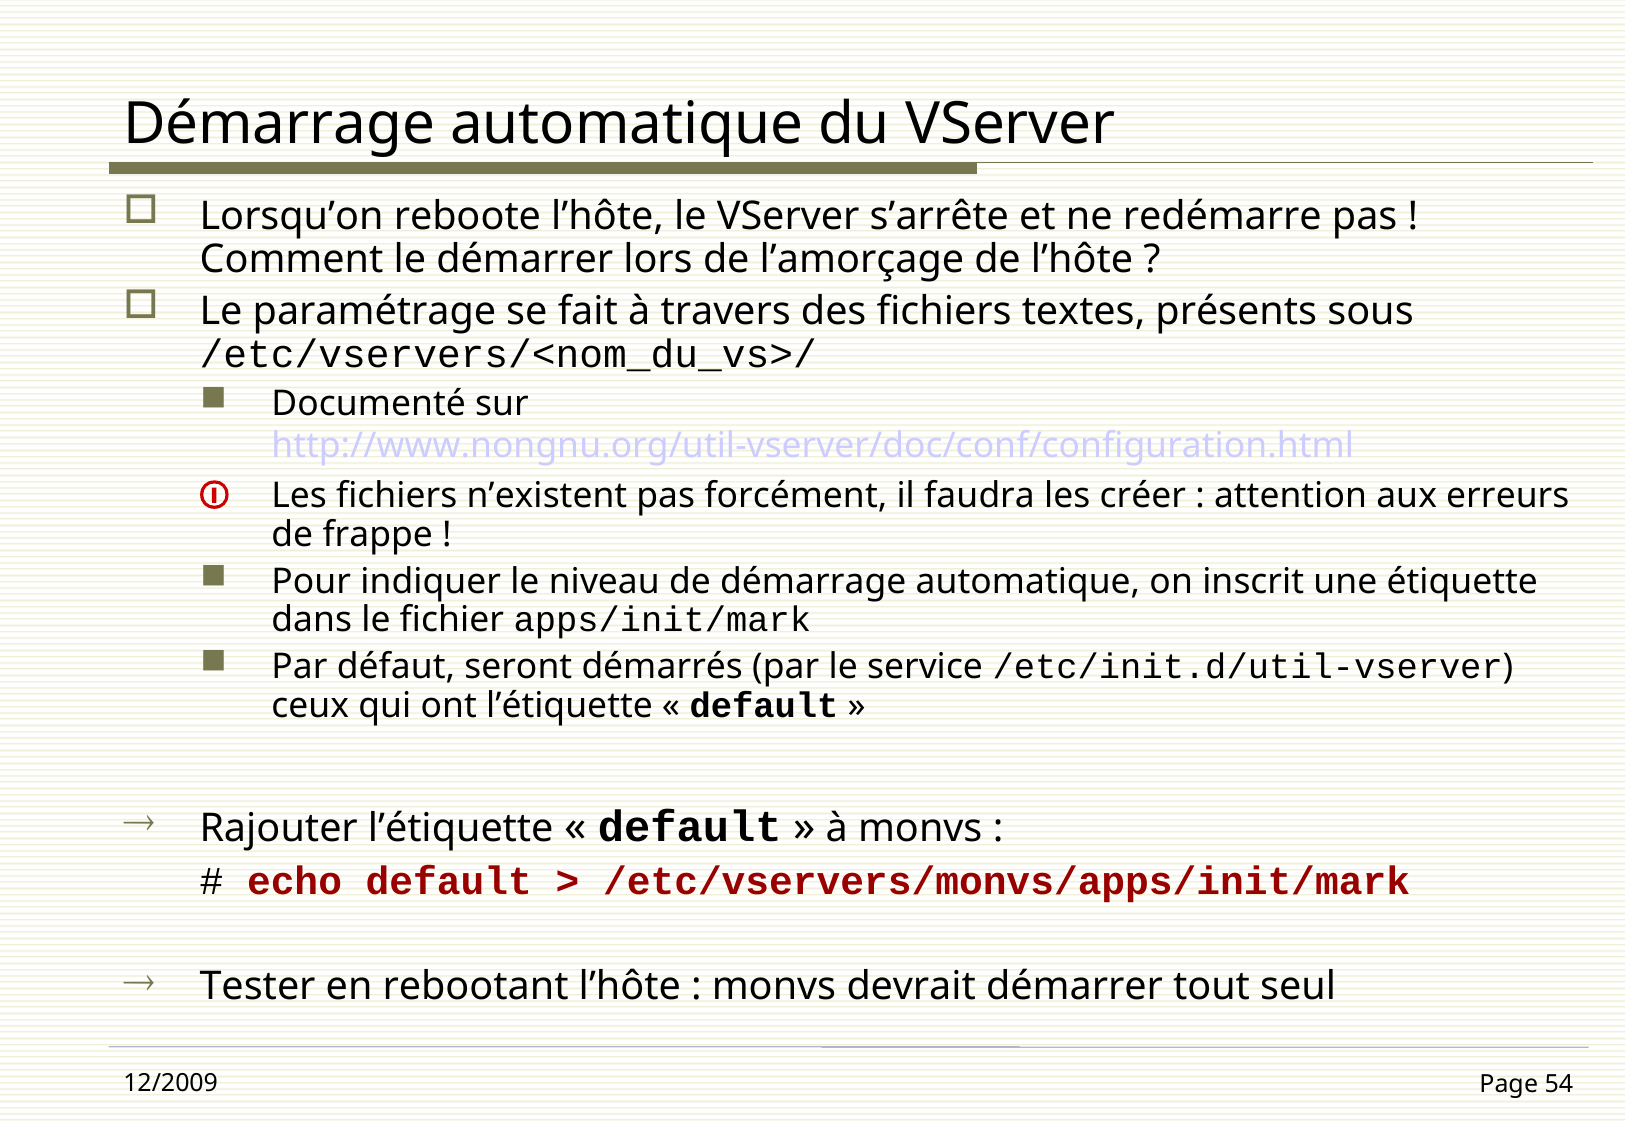

# Démarrage automatique du VServer
Lorsqu’on reboote l’hôte, le VServer s’arrête et ne redémarre pas ! Comment le démarrer lors de l’amorçage de l’hôte ?
Le paramétrage se fait à travers des fichiers textes, présents sous /etc/vservers/<nom_du_vs>/
Documenté sur http://www.nongnu.org/util-vserver/doc/conf/configuration.html
 	Les fichiers n’existent pas forcément, il faudra les créer : attention aux erreurs de frappe !
Pour indiquer le niveau de démarrage automatique, on inscrit une étiquette dans le fichier apps/init/mark
Par défaut, seront démarrés (par le service /etc/init.d/util-vserver) ceux qui ont l’étiquette « default »
Rajouter l’étiquette « default » à monvs :
	# echo default > /etc/vservers/monvs/apps/init/mark
Tester en rebootant l’hôte : monvs devrait démarrer tout seul
54